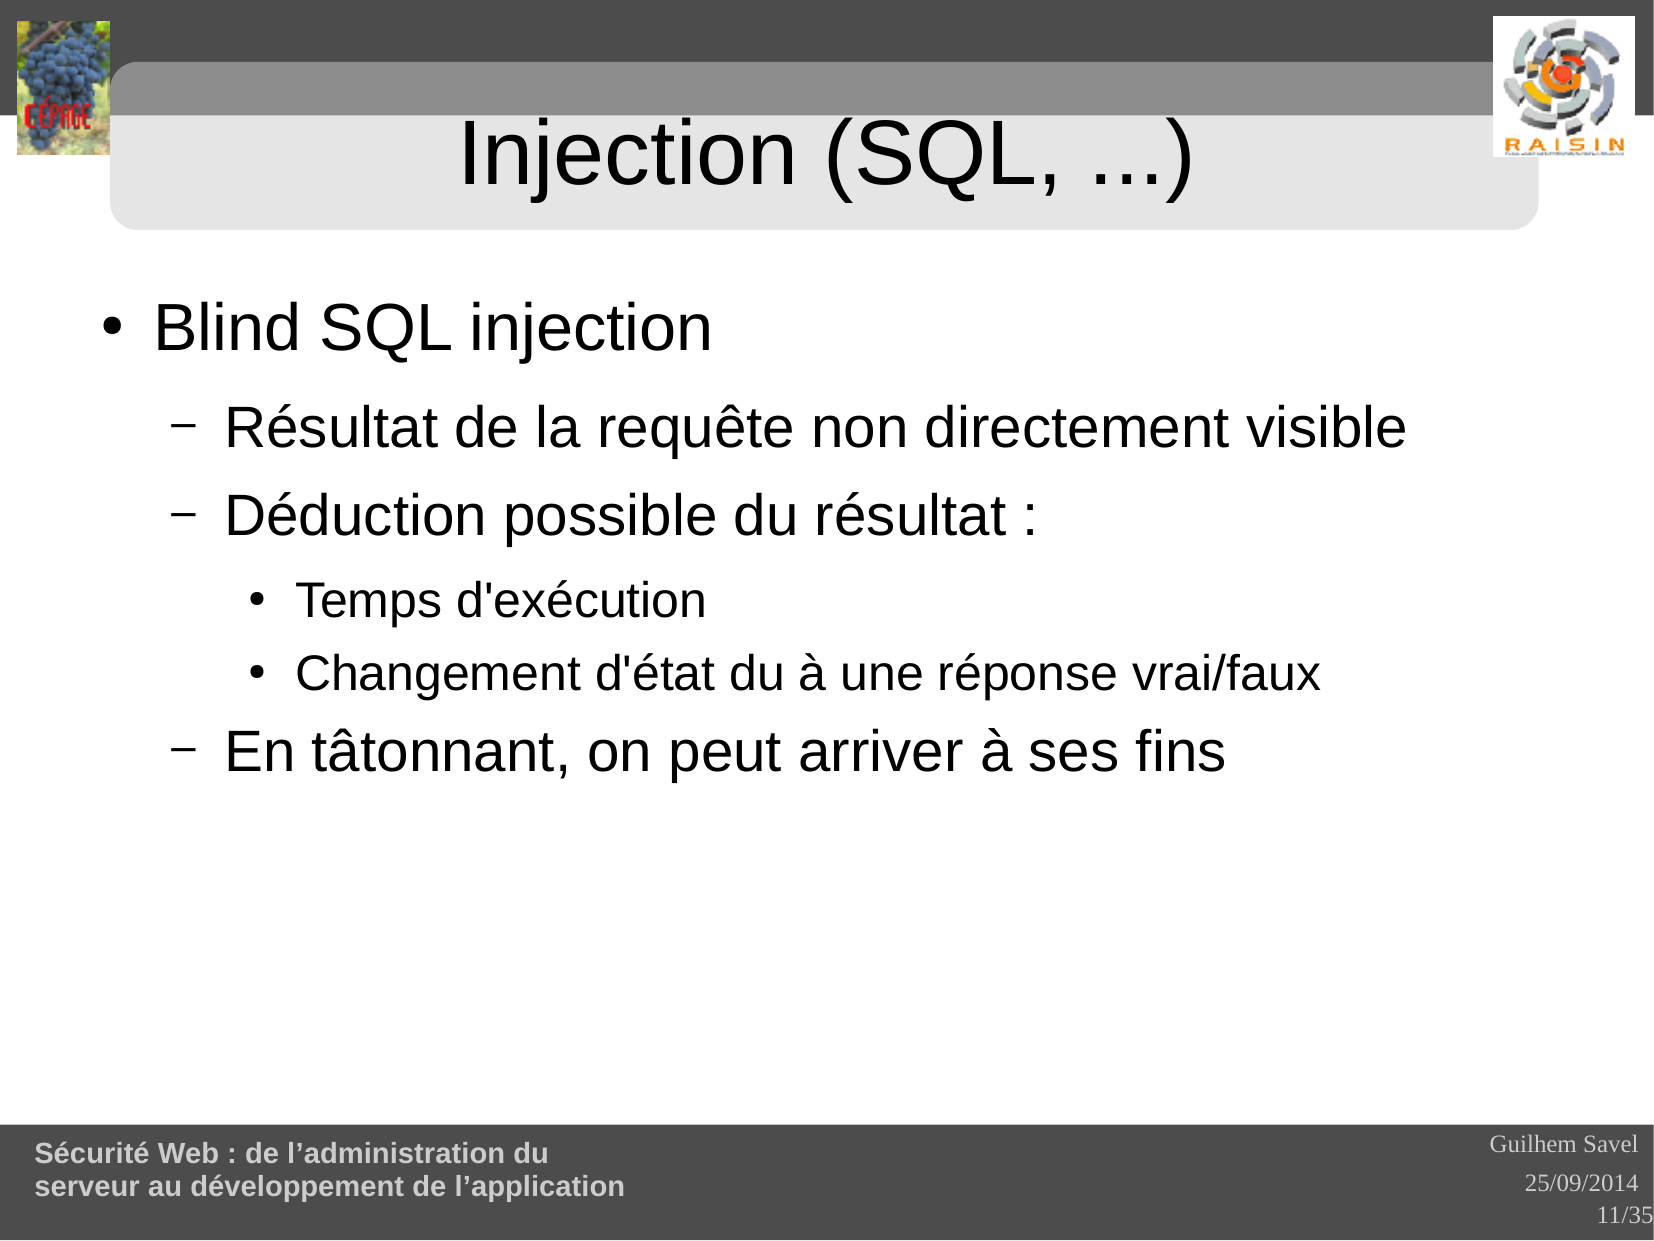

# Injection (SQL, ...)
Blind SQL injection
Résultat de la requête non directement visible
Déduction possible du résultat :
Temps d'exécution
Changement d'état du à une réponse vrai/faux
En tâtonnant, on peut arriver à ses fins